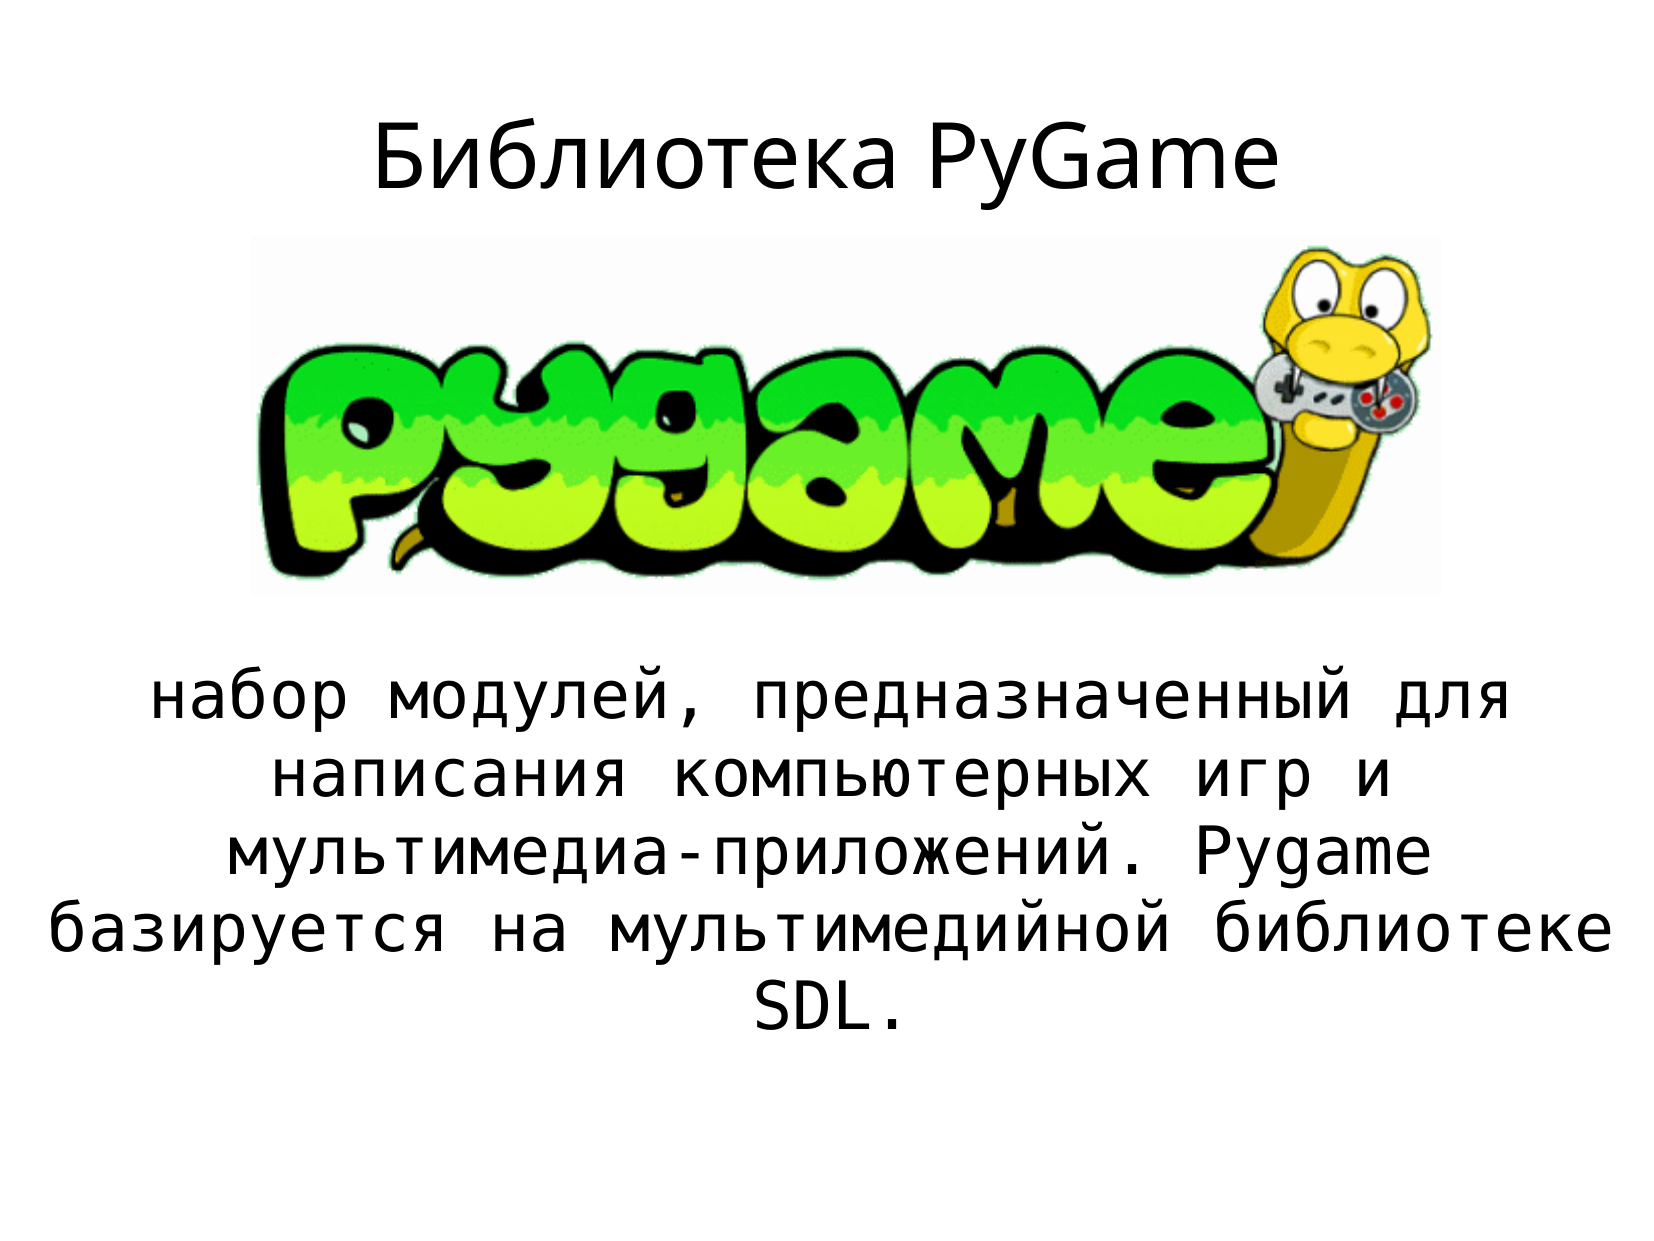

# Библиотека PyGame
набор модулей, предназначенный для написания компьютерных игр и мультимедиа-приложений. Pygame базируется на мультимедийной библиотеке SDL.